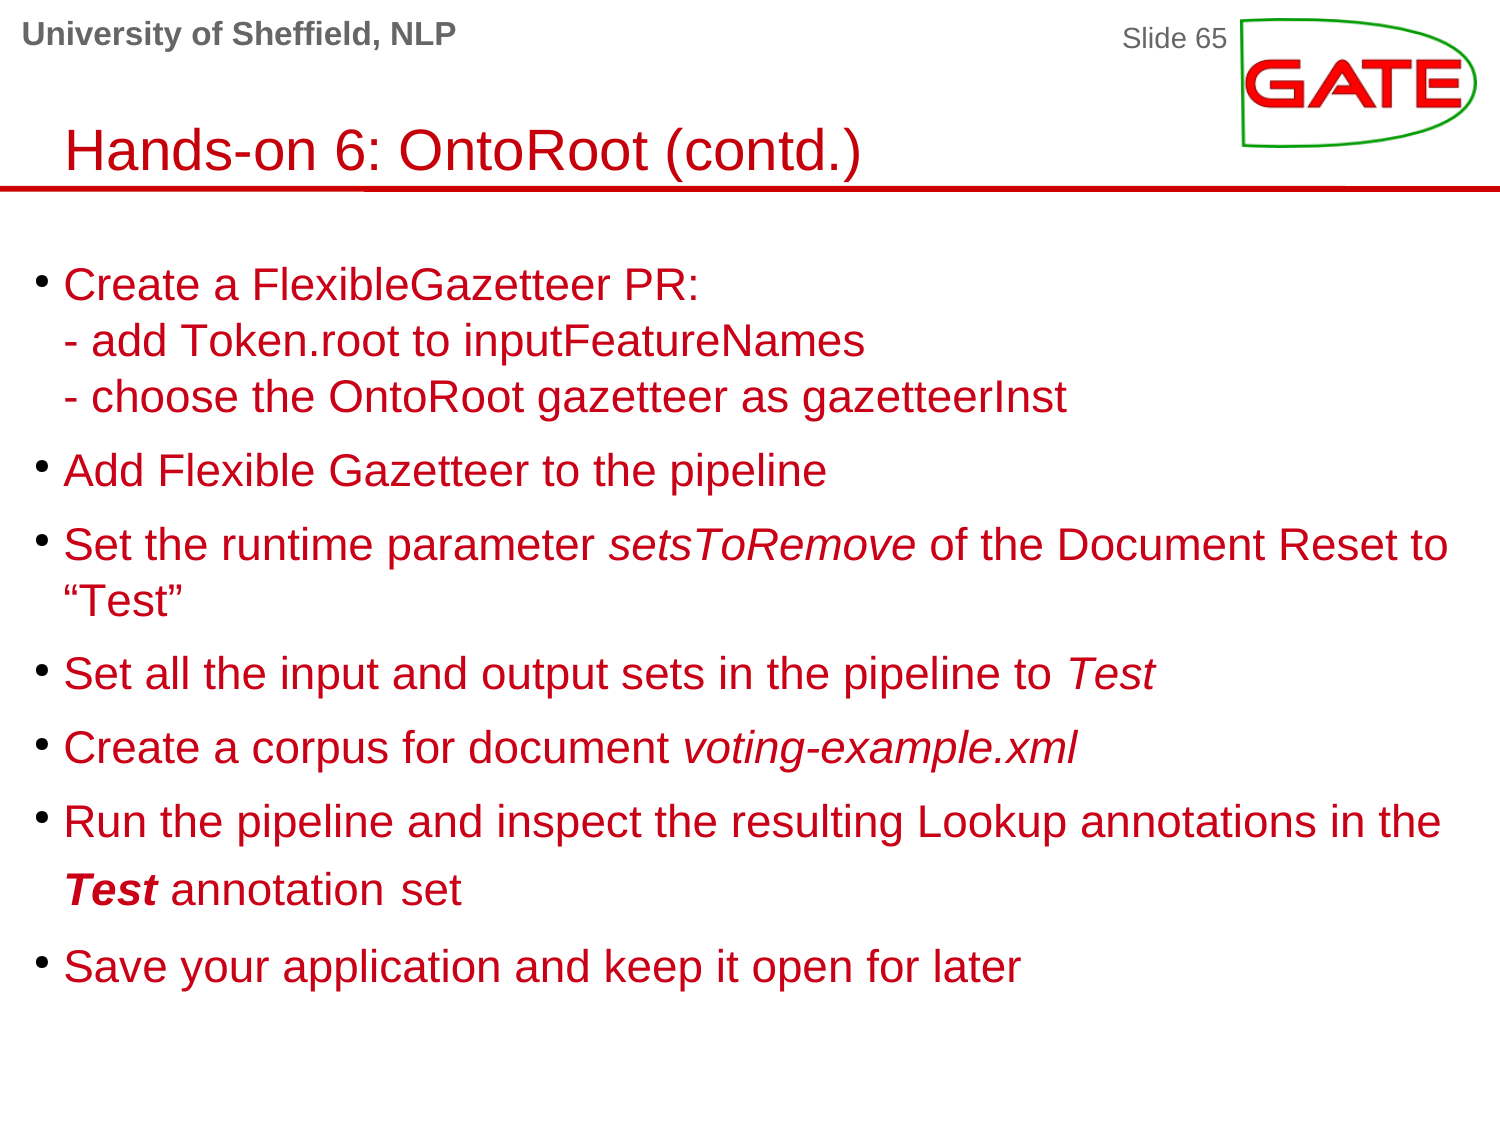

65
# Hands-on 6: OntoRoot (contd.)
Create a FlexibleGazetteer PR:
- add Token.root to inputFeatureNames
- choose the OntoRoot gazetteer as gazetteerInst
Add Flexible Gazetteer to the pipeline
Set the runtime parameter setsToRemove of the Document Reset to “Test”
Set all the input and output sets in the pipeline to Test
Create a corpus for document voting-example.xml
Run the pipeline and inspect the resulting Lookup annotations in the Test annotation set
Save your application and keep it open for later